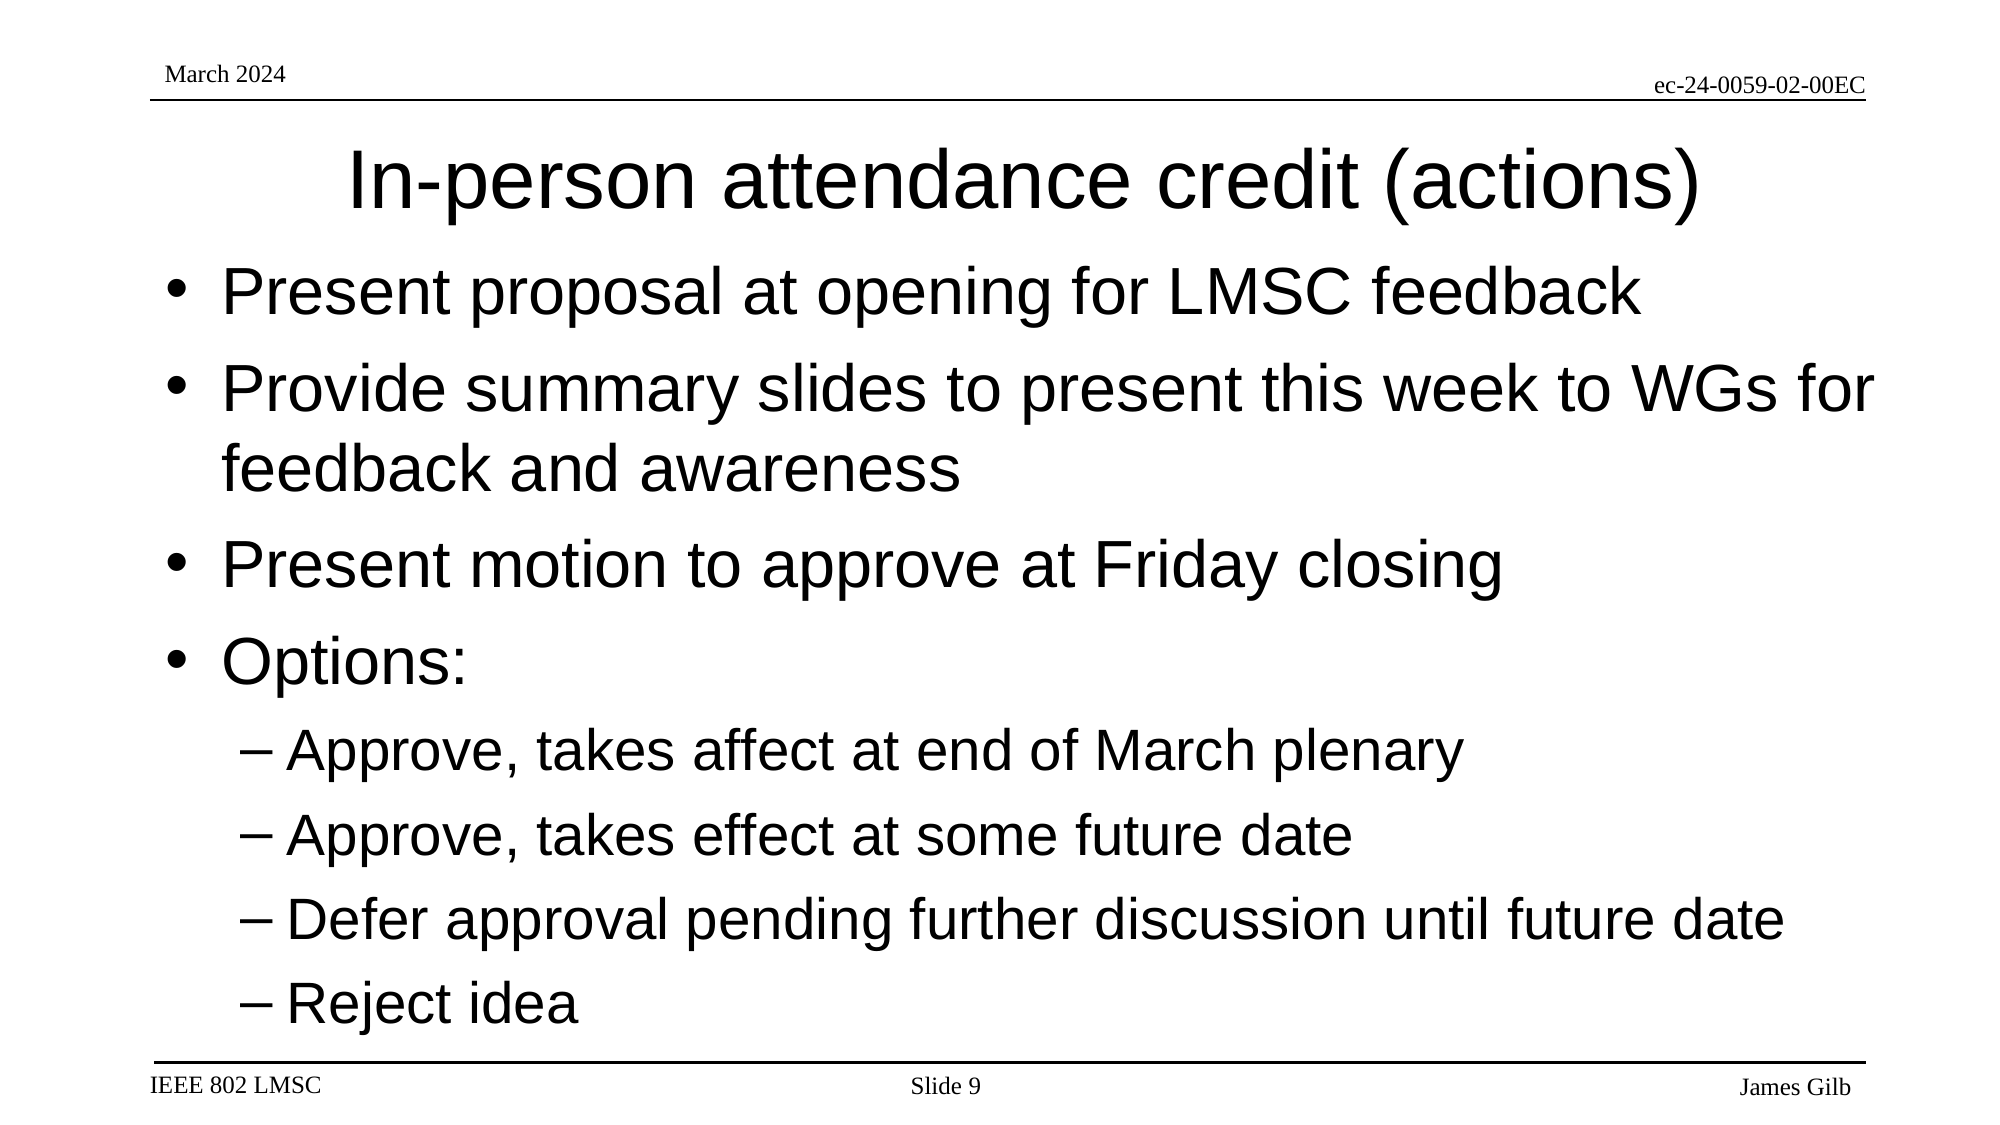

# In-person attendance credit (actions)
Present proposal at opening for LMSC feedback
Provide summary slides to present this week to WGs for feedback and awareness
Present motion to approve at Friday closing
Options:
Approve, takes affect at end of March plenary
Approve, takes effect at some future date
Defer approval pending further discussion until future date
Reject idea
9